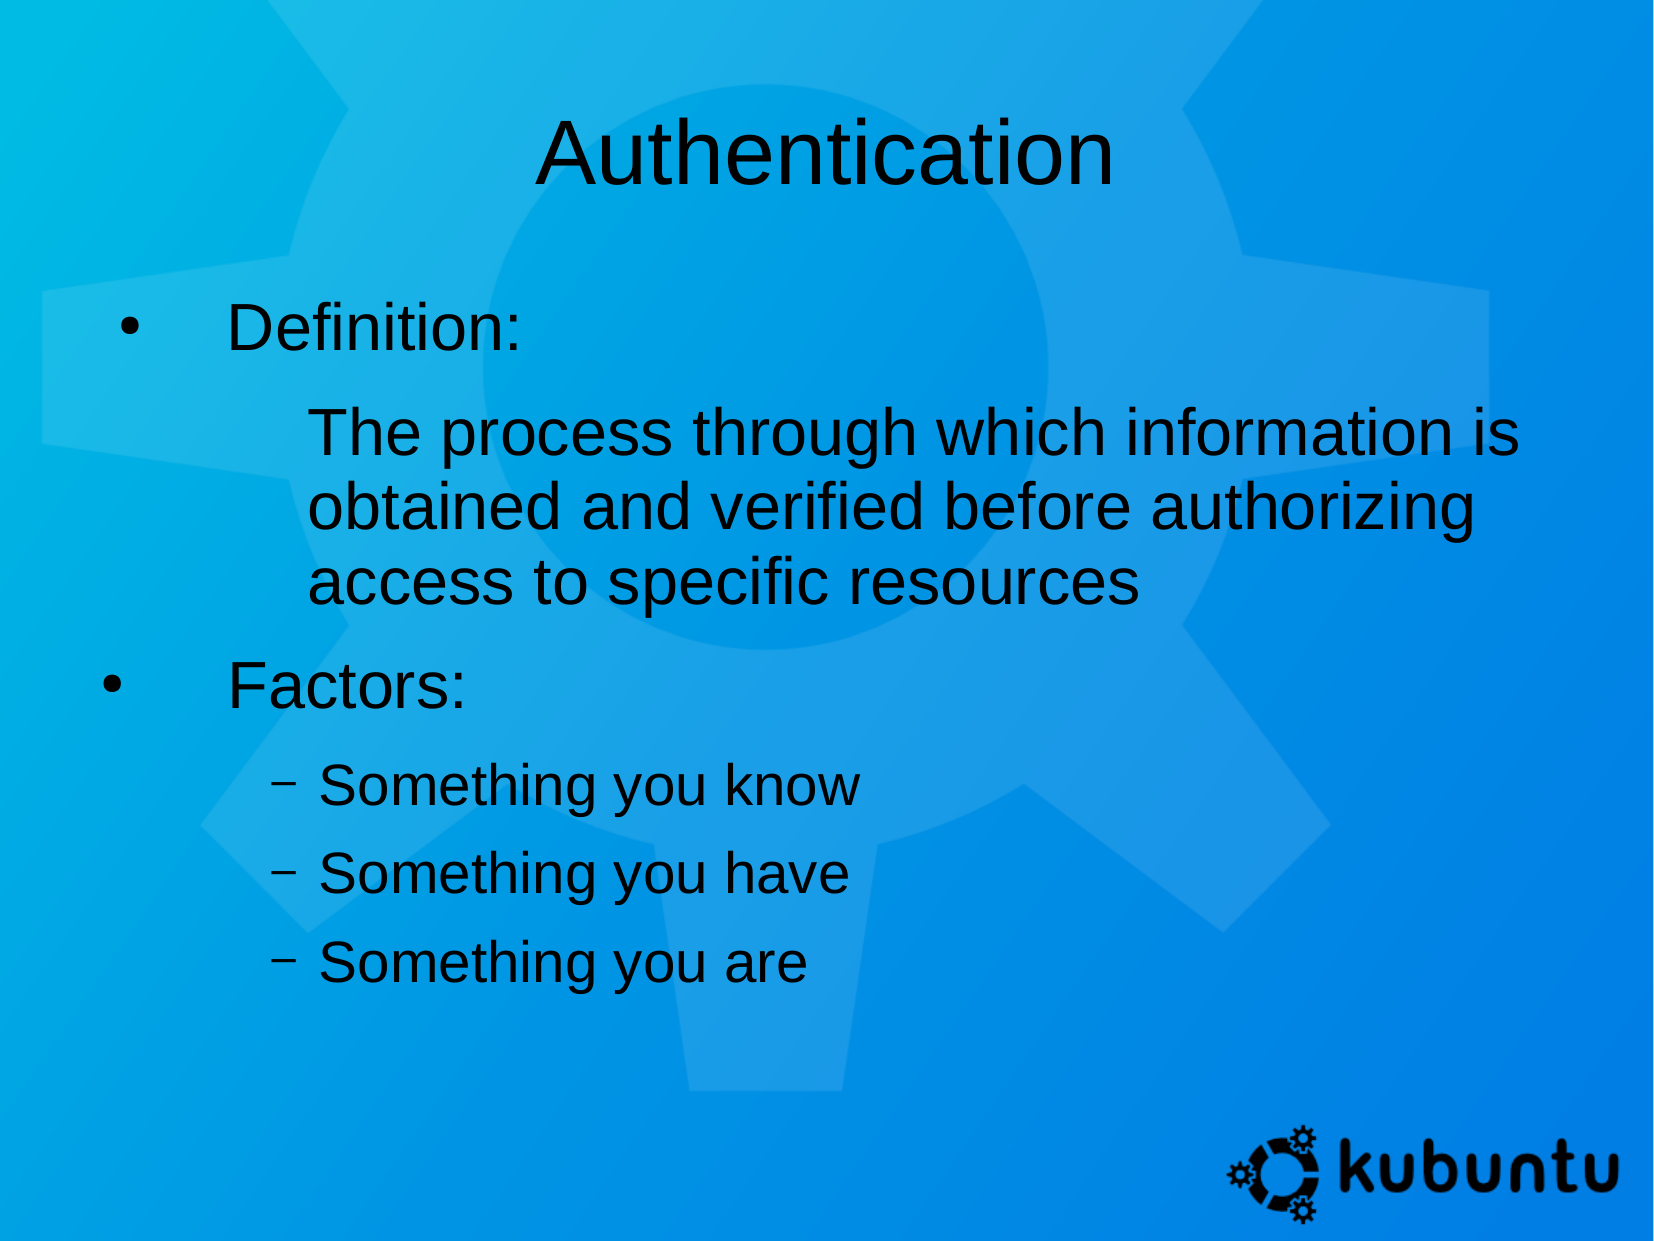

# Authentication
 Definition:
The process through which information is obtained and verified before authorizing access to specific resources
 Factors:
Something you know
Something you have
Something you are